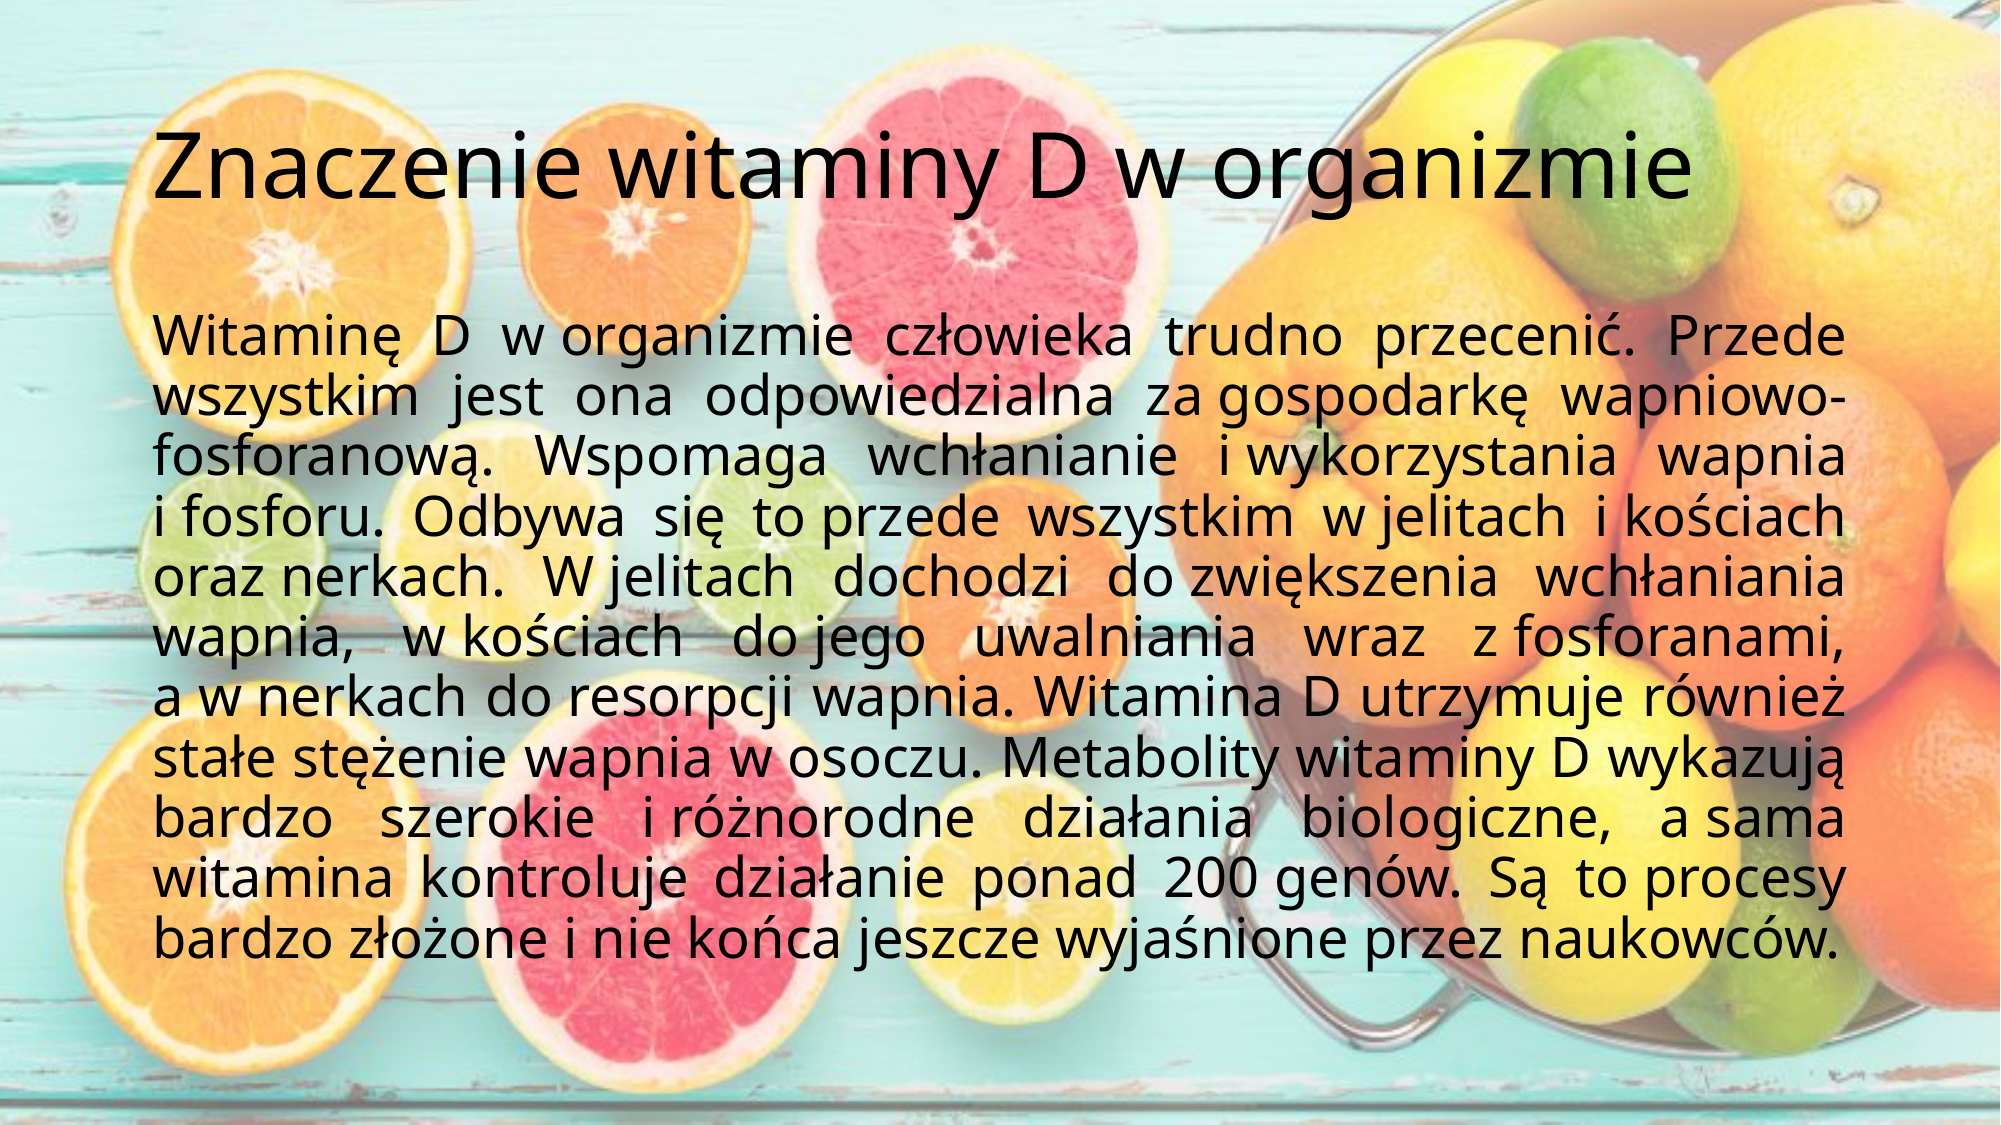

# Znaczenie witaminy D w organizmie
Witaminę D w organizmie człowieka trudno przecenić. Przede wszystkim jest ona odpowiedzialna za gospodarkę wapniowo-fosforanową. Wspomaga wchłanianie i wykorzystania wapnia i fosforu. Odbywa się to przede wszystkim w jelitach i kościach oraz nerkach. W jelitach dochodzi do zwiększenia wchłaniania wapnia, w kościach do jego uwalniania wraz z fosforanami, a w nerkach do resorpcji wapnia. Witamina D utrzymuje również stałe stężenie wapnia w osoczu. Metabolity witaminy D wykazują bardzo szerokie i różnorodne działania biologiczne, a sama witamina kontroluje działanie ponad 200 genów. Są to procesy bardzo złożone i nie końca jeszcze wyjaśnione przez naukowców.